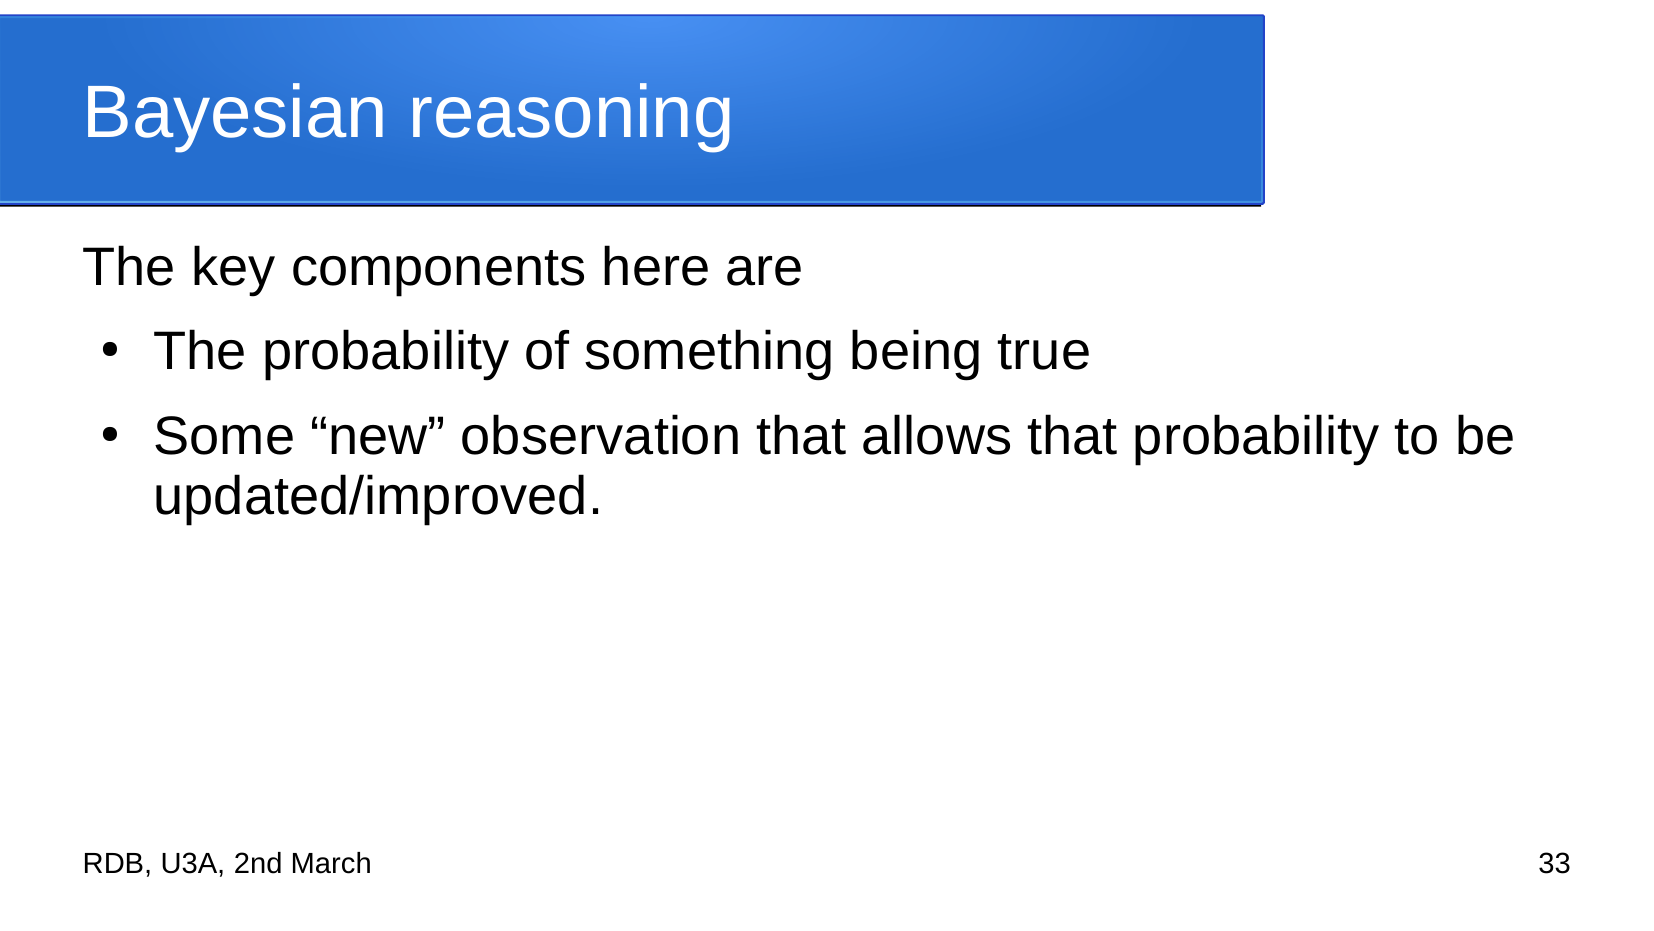

# Bayesian reasoning
The key components here are
The probability of something being true
Some “new” observation that allows that probability to be updated/improved.
RDB, U3A, 2nd March
33